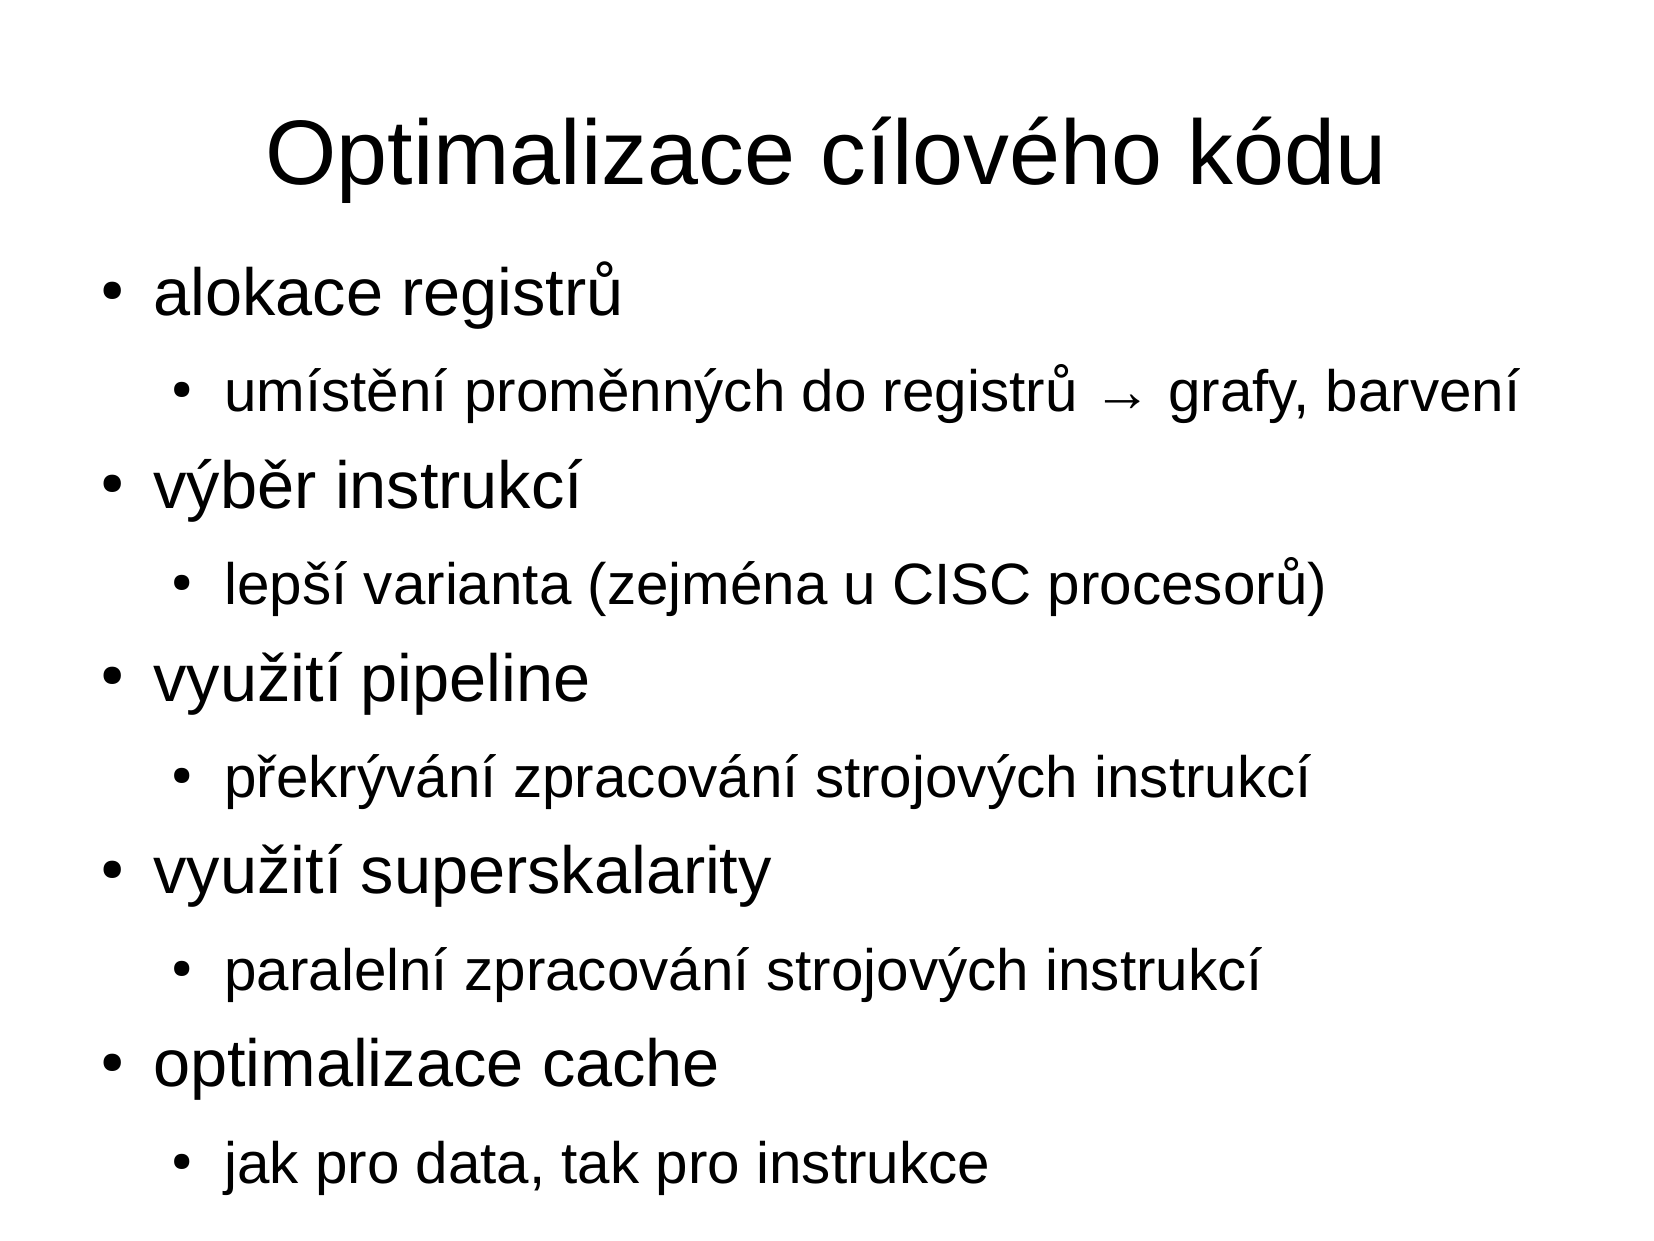

# Optimalizace cílového kódu
alokace registrů
umístění proměnných do registrů → grafy, barvení
výběr instrukcí
lepší varianta (zejména u CISC procesorů)
využití pipeline
překrývání zpracování strojových instrukcí
využití superskalarity
paralelní zpracování strojových instrukcí
optimalizace cache
jak pro data, tak pro instrukce